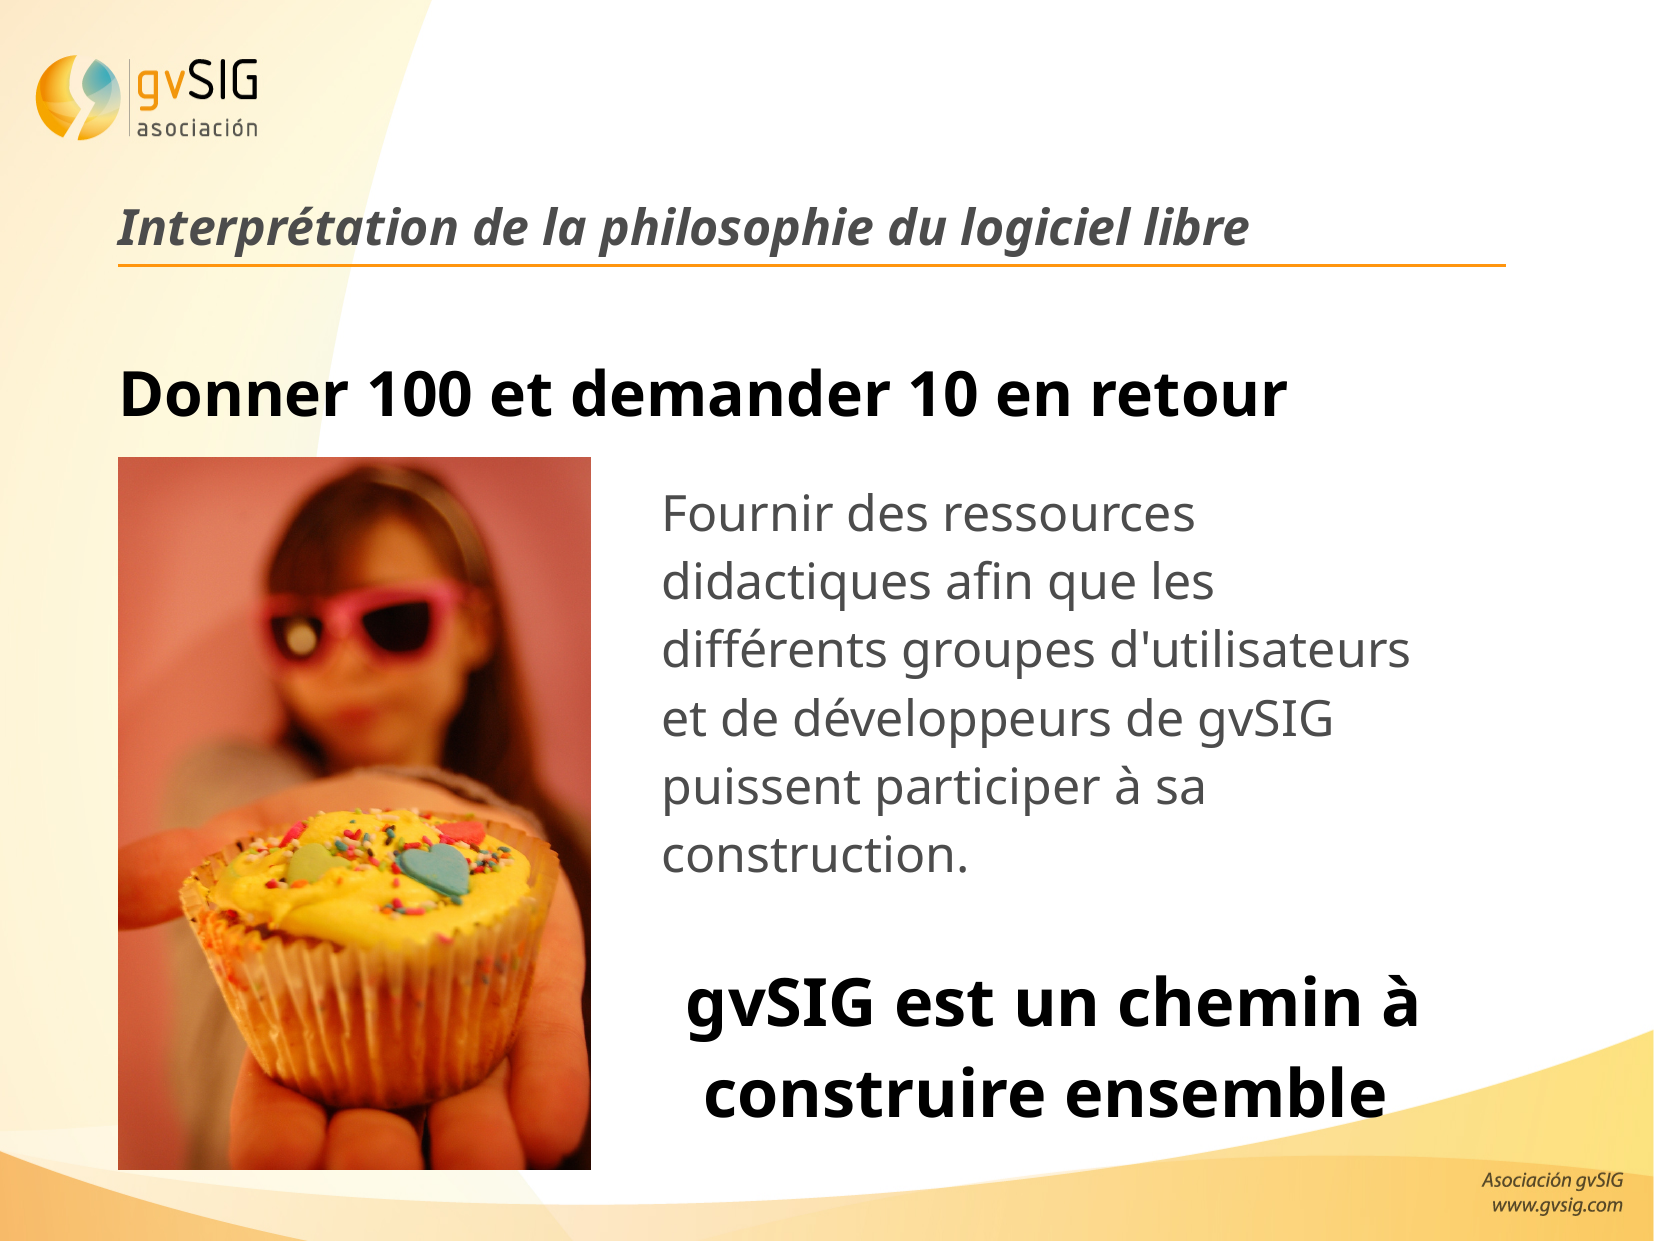

# Interprétation de la philosophie du logiciel libre
Donner 100 et demander 10 en retour
Fournir des ressources didactiques afin que les différents groupes d'utilisateurs et de développeurs de gvSIG puissent participer à sa construction.
gvSIG est un chemin à construire ensemble